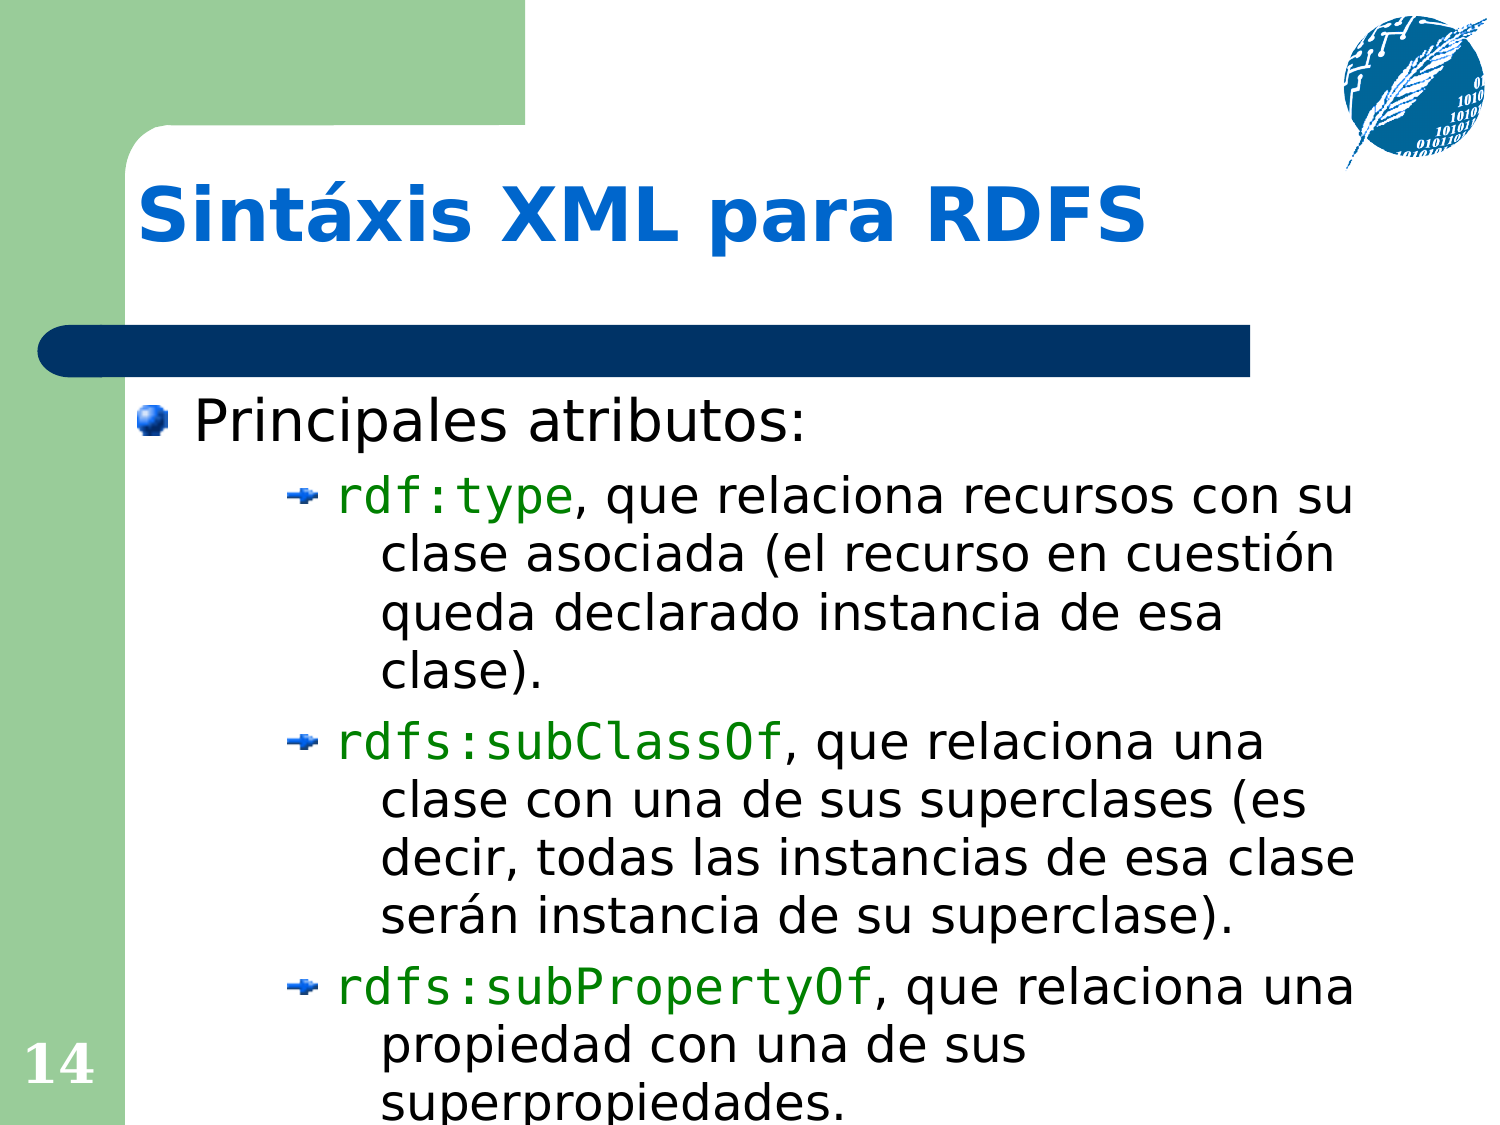

# Sintáxis XML para RDFS
Principales atributos:
rdf:type, que relaciona recursos con su clase asociada (el recurso en cuestión queda declarado instancia de esa clase).
rdfs:subClassOf, que relaciona una clase con una de sus superclases (es decir, todas las instancias de esa clase serán instancia de su superclase).
rdfs:subPropertyOf, que relaciona una propiedad con una de sus superpropiedades.
14